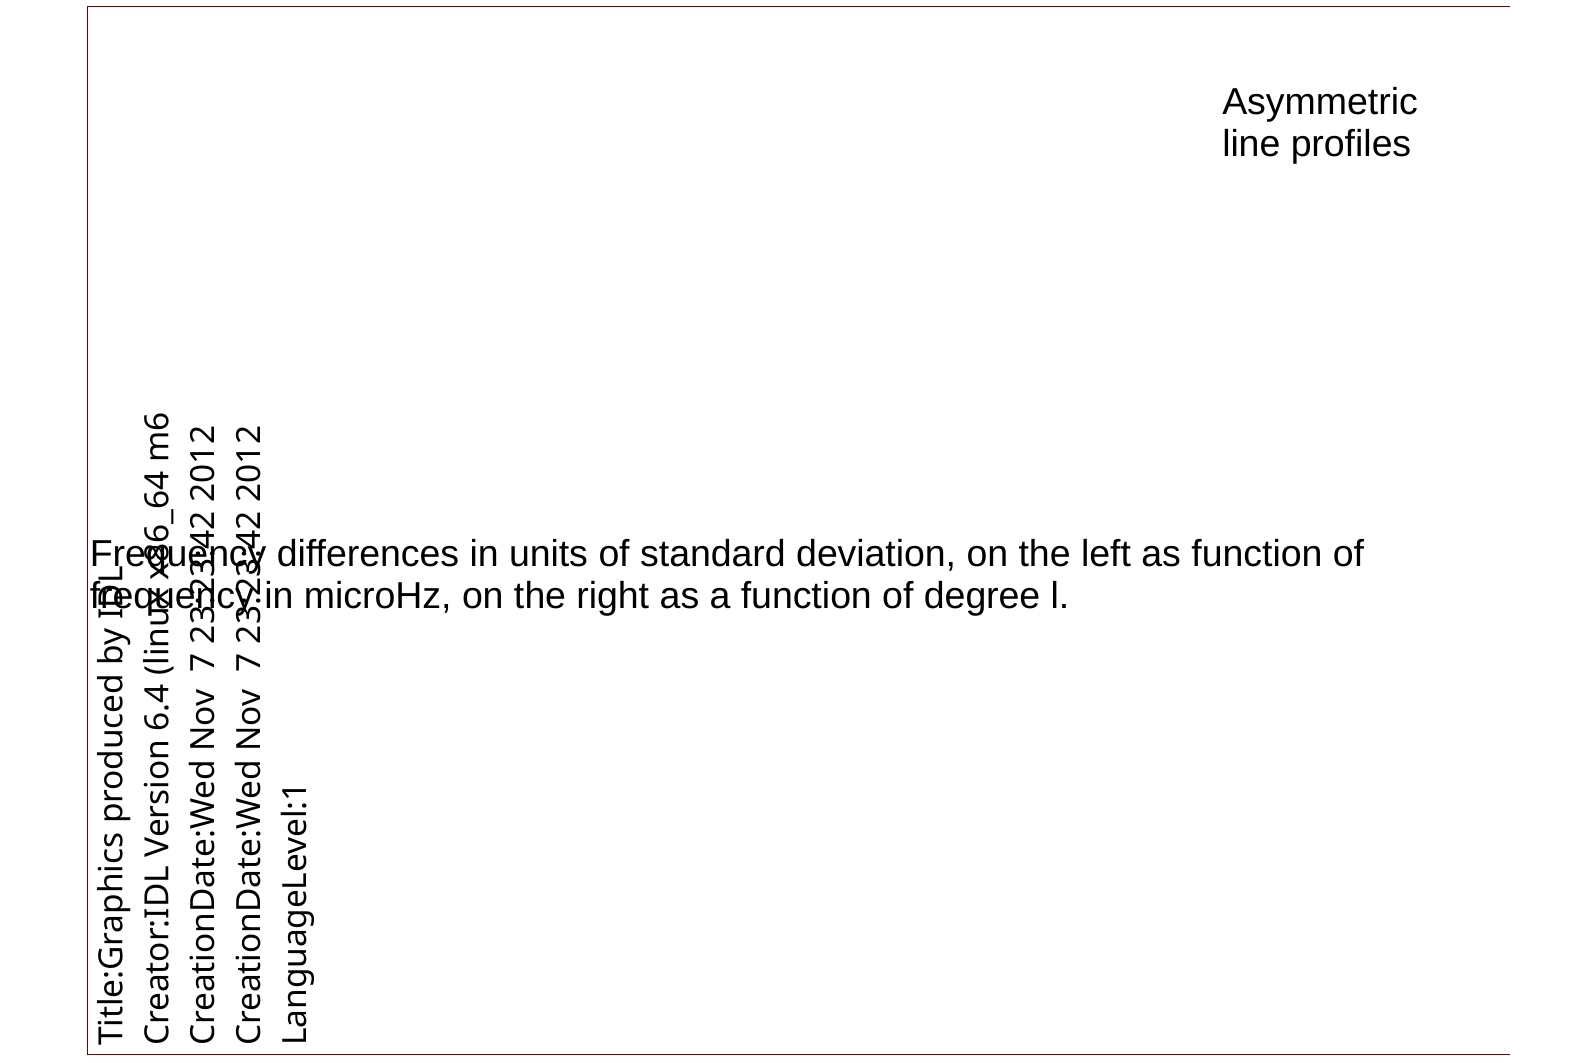

Asymmetric line profiles
Frequency differences in units of standard deviation, on the left as function of frequency in microHz, on the right as a function of degree l.